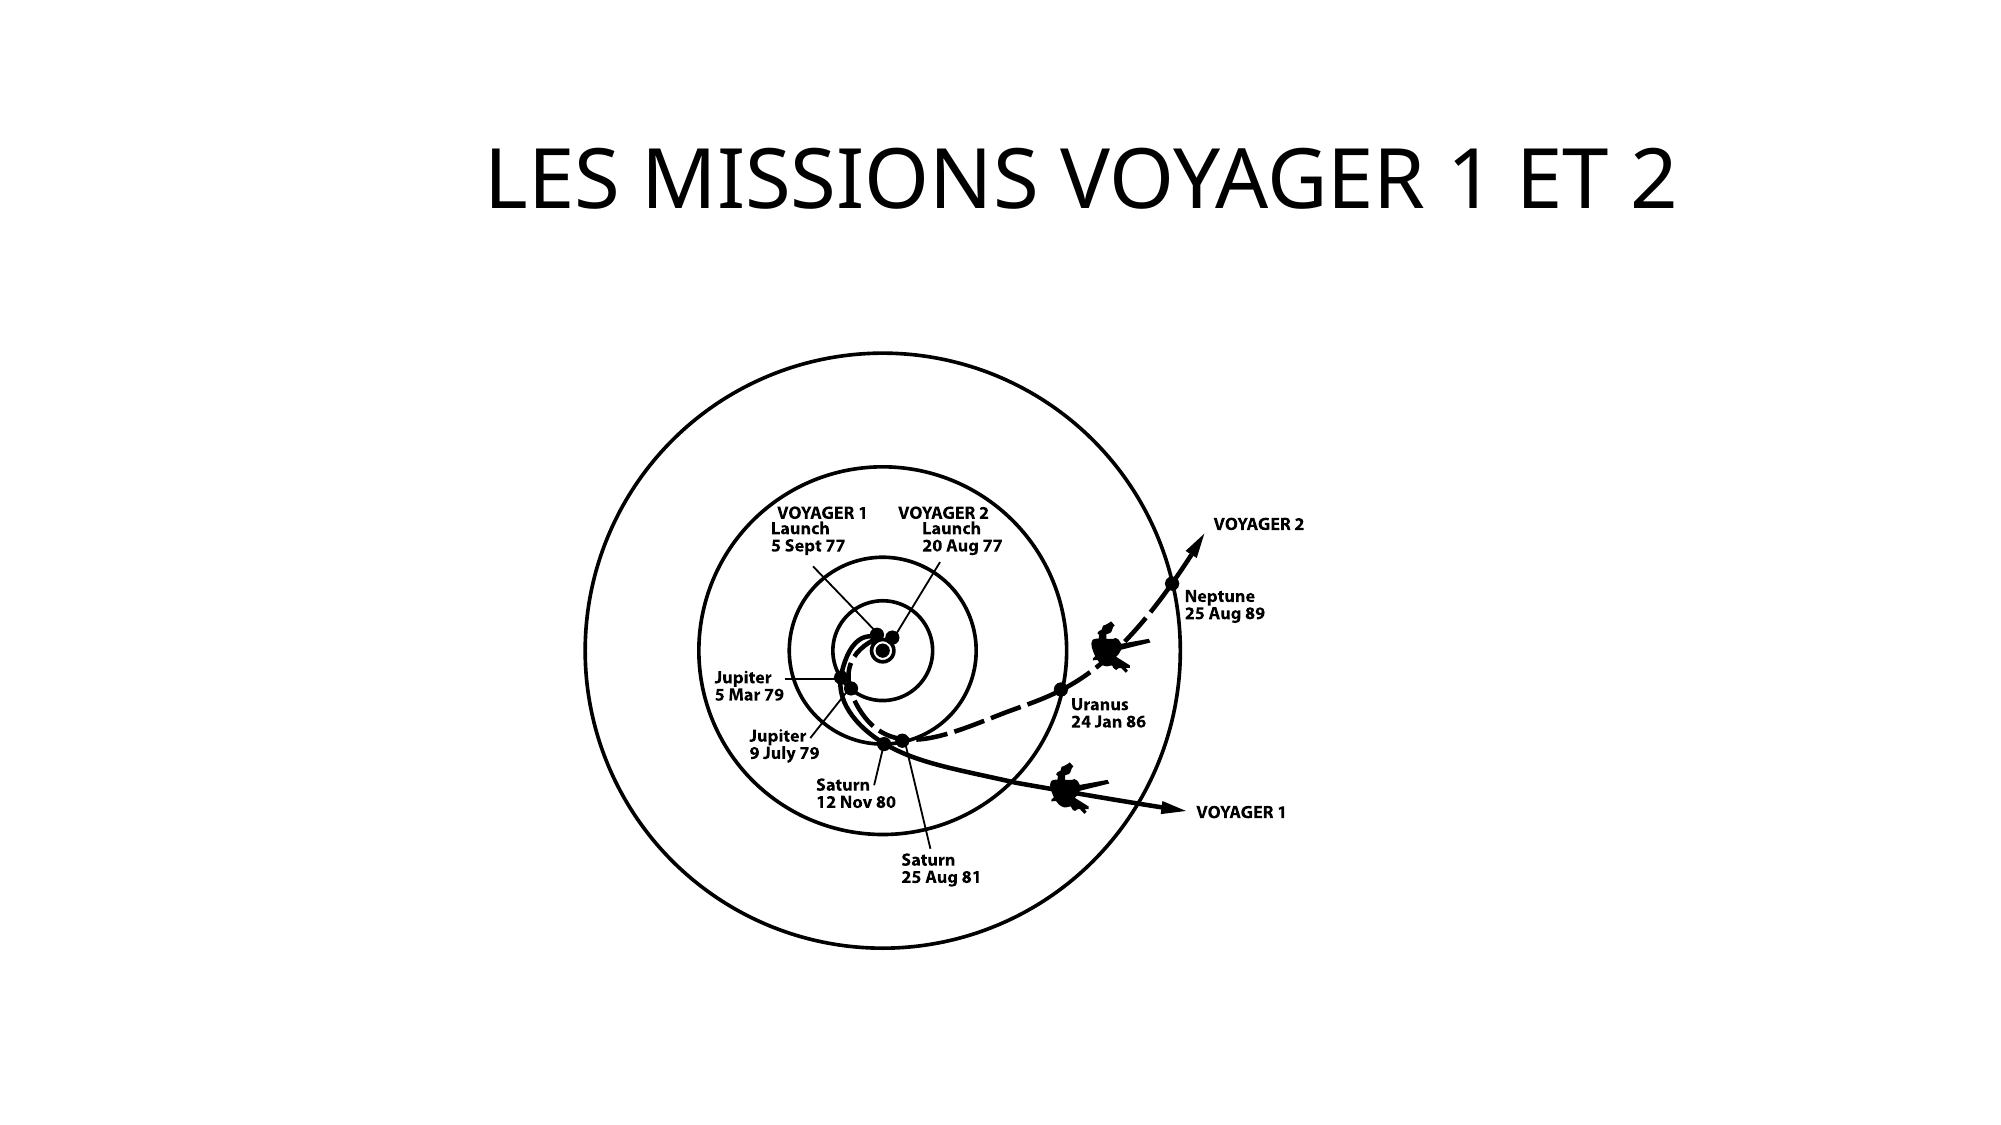

# Les missions Voyager 1 et 2